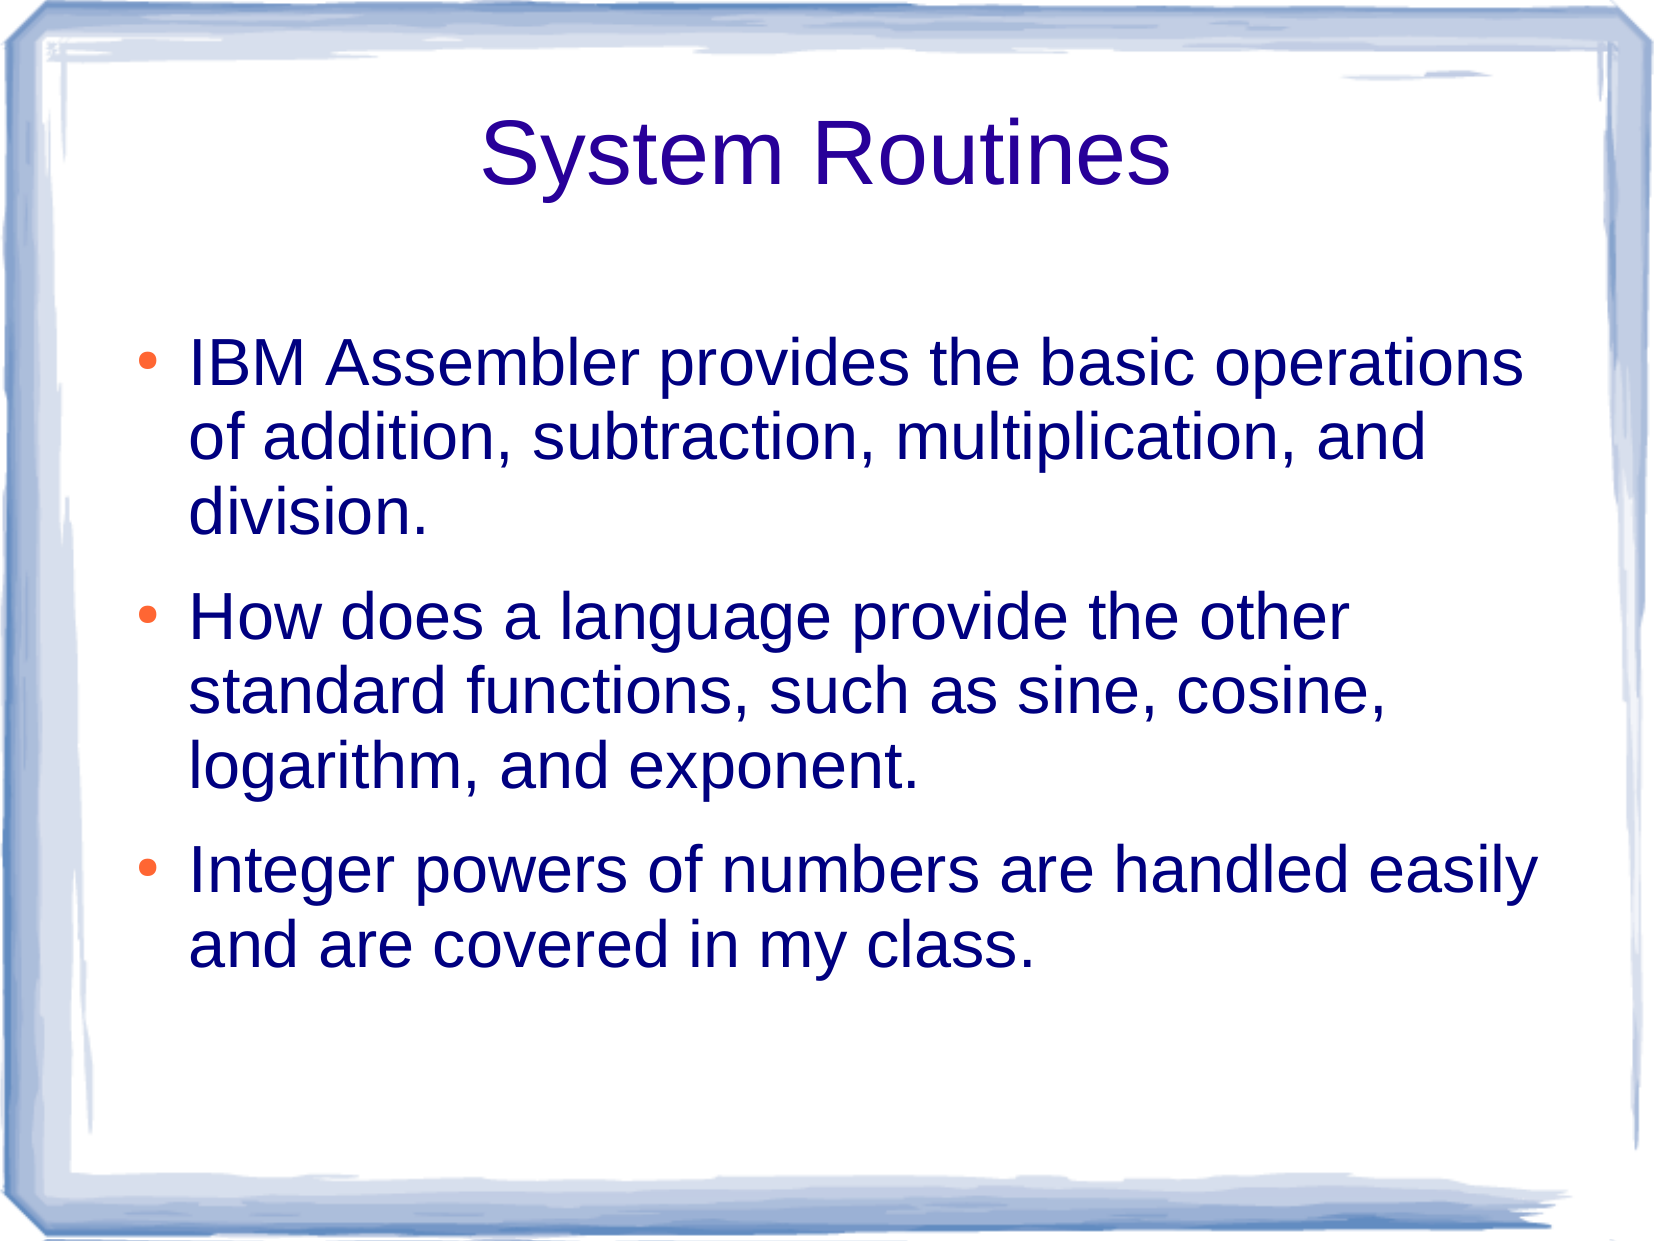

# System Routines
IBM Assembler provides the basic operations of addition, subtraction, multiplication, and division.
How does a language provide the other standard functions, such as sine, cosine, logarithm, and exponent.
Integer powers of numbers are handled easily and are covered in my class.